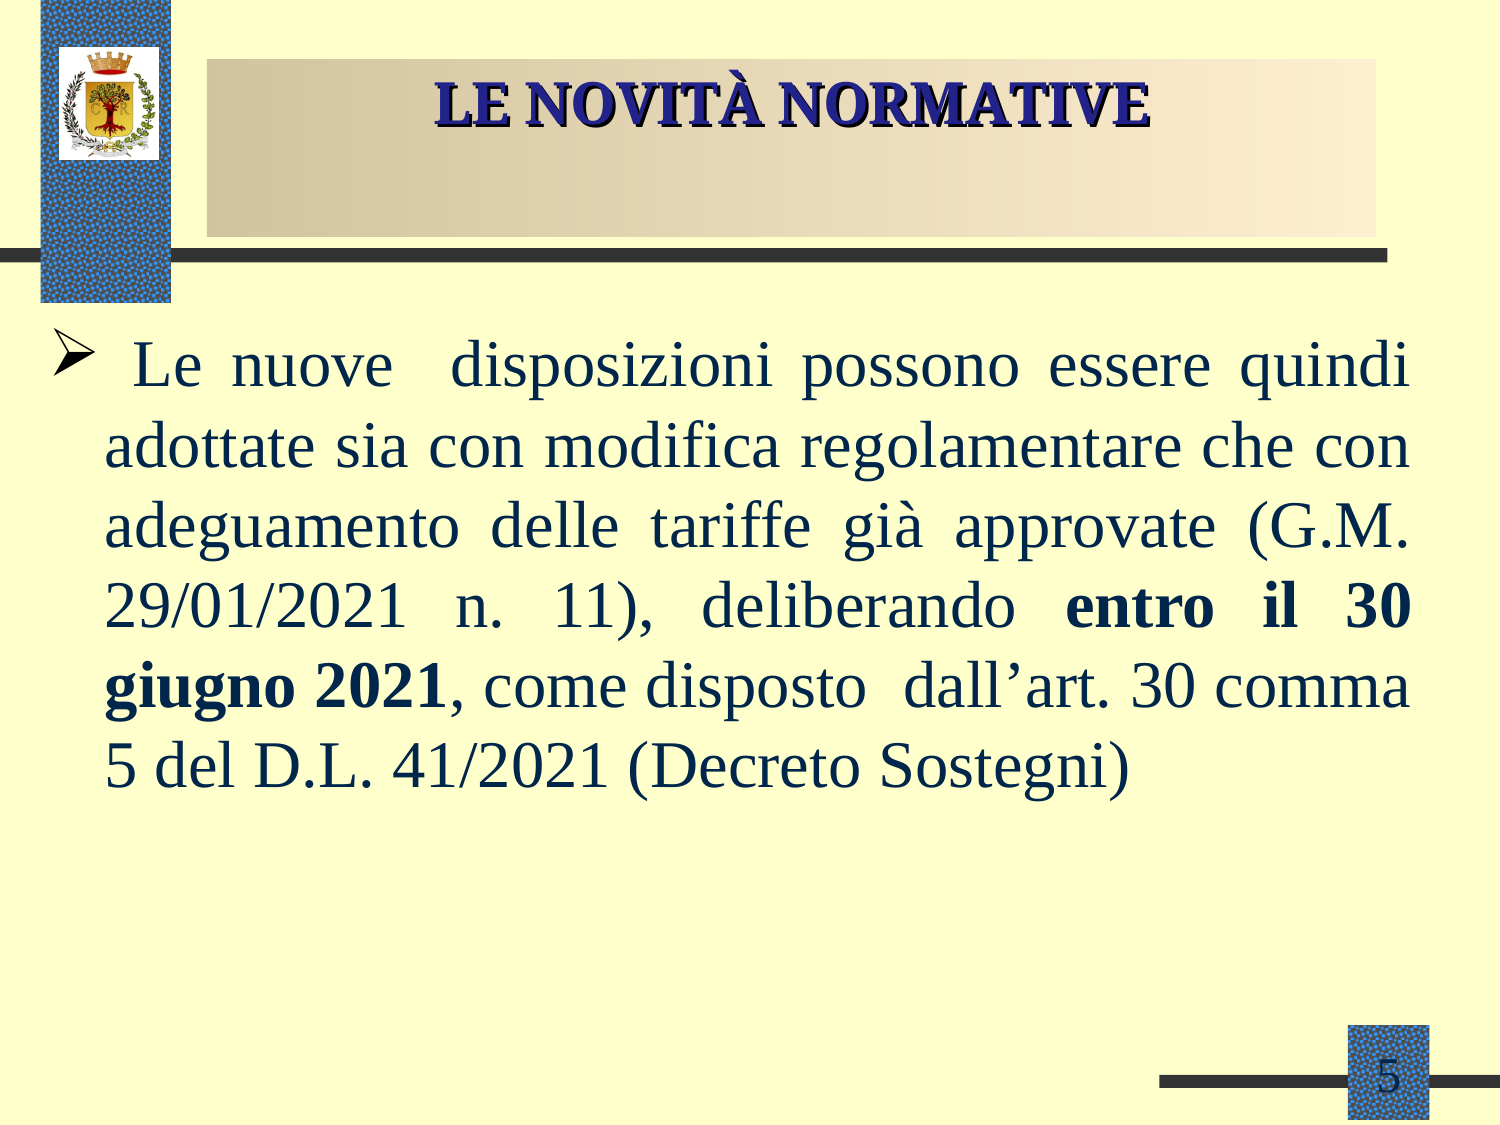

LE NOVITÀ NORMATIVE
# Le nuove disposizioni possono essere quindi adottate sia con modifica regolamentare che con adeguamento delle tariffe già approvate (G.M. 29/01/2021 n. 11), deliberando entro il 30 giugno 2021, come disposto dall’art. 30 comma 5 del D.L. 41/2021 (Decreto Sostegni)